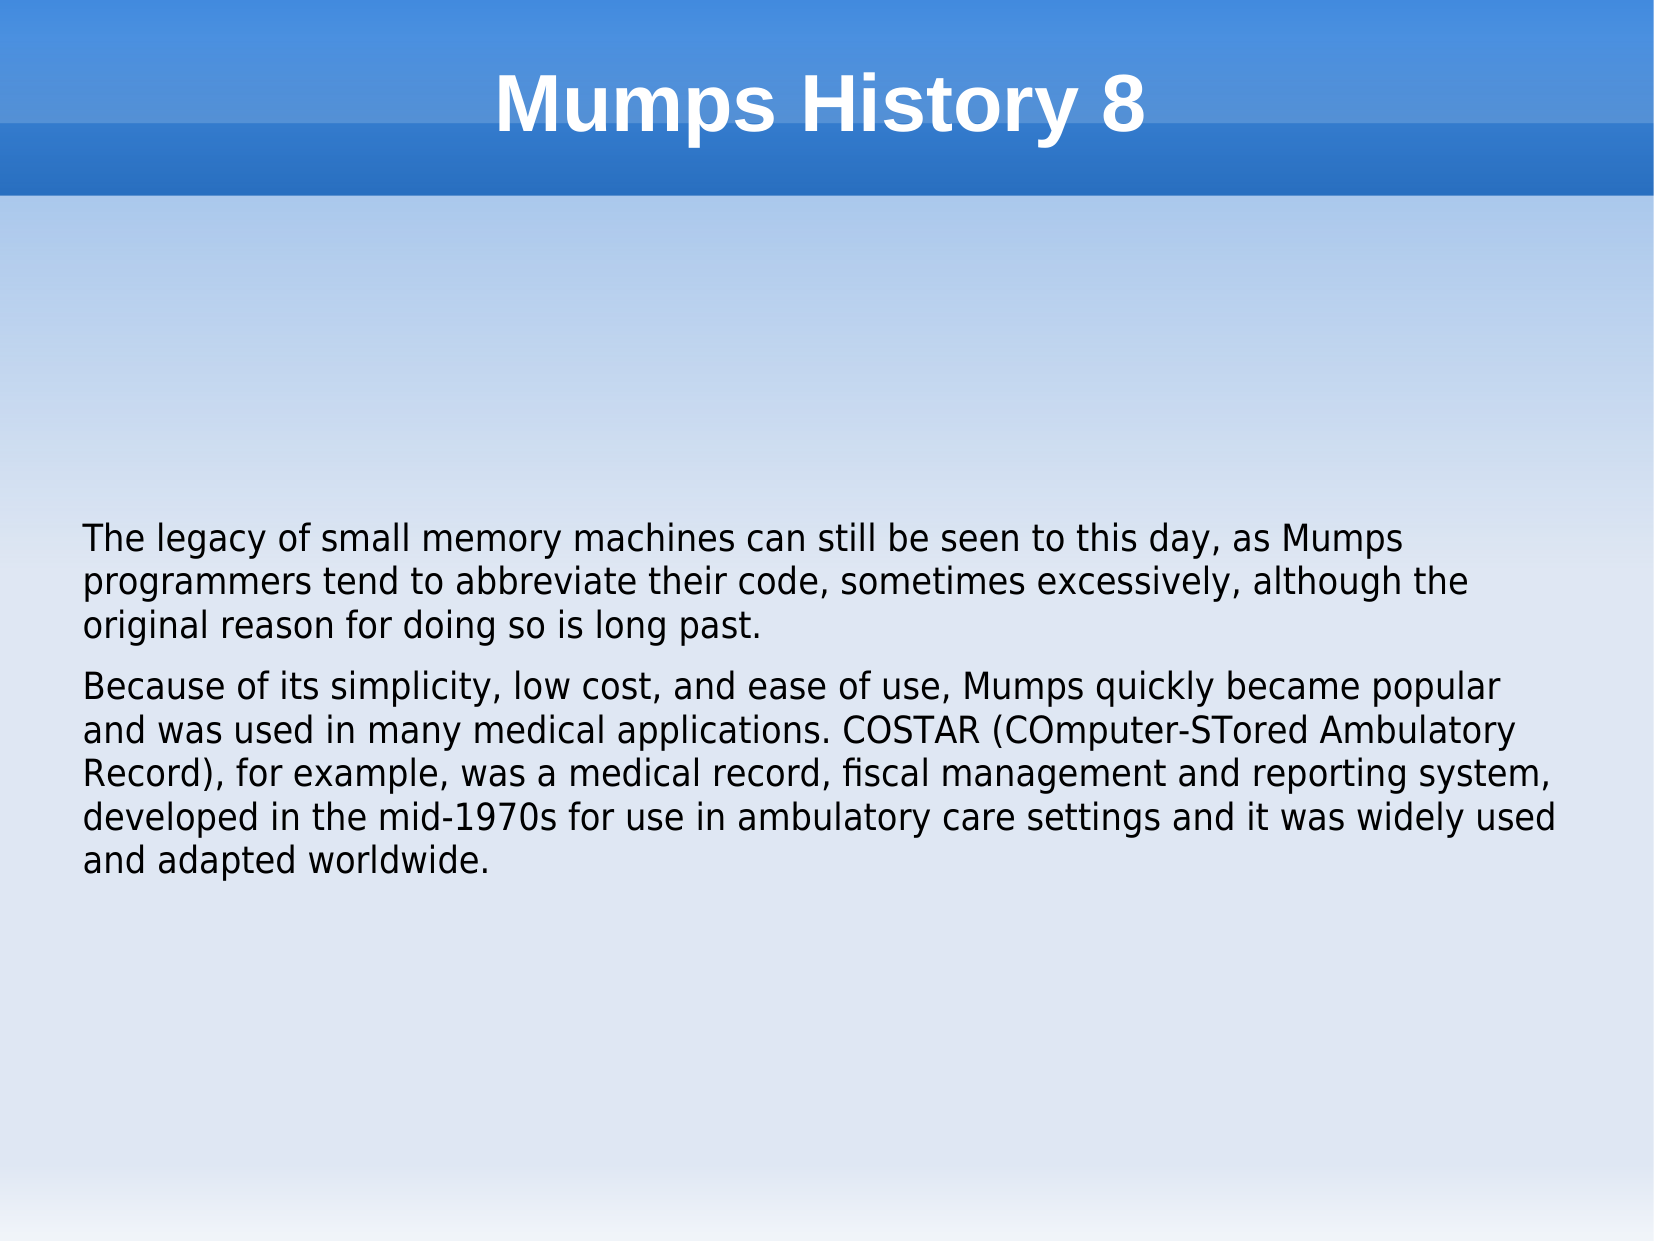

# Mumps History 8
The legacy of small memory machines can still be seen to this day, as Mumps programmers tend to abbreviate their code, sometimes excessively, although the original reason for doing so is long past.
Because of its simplicity, low cost, and ease of use, Mumps quickly became popular and was used in many medical applications. COSTAR (COmputer-STored Ambulatory Record), for example, was a medical record, fiscal management and reporting system, developed in the mid-1970s for use in ambulatory care settings and it was widely used and adapted worldwide.